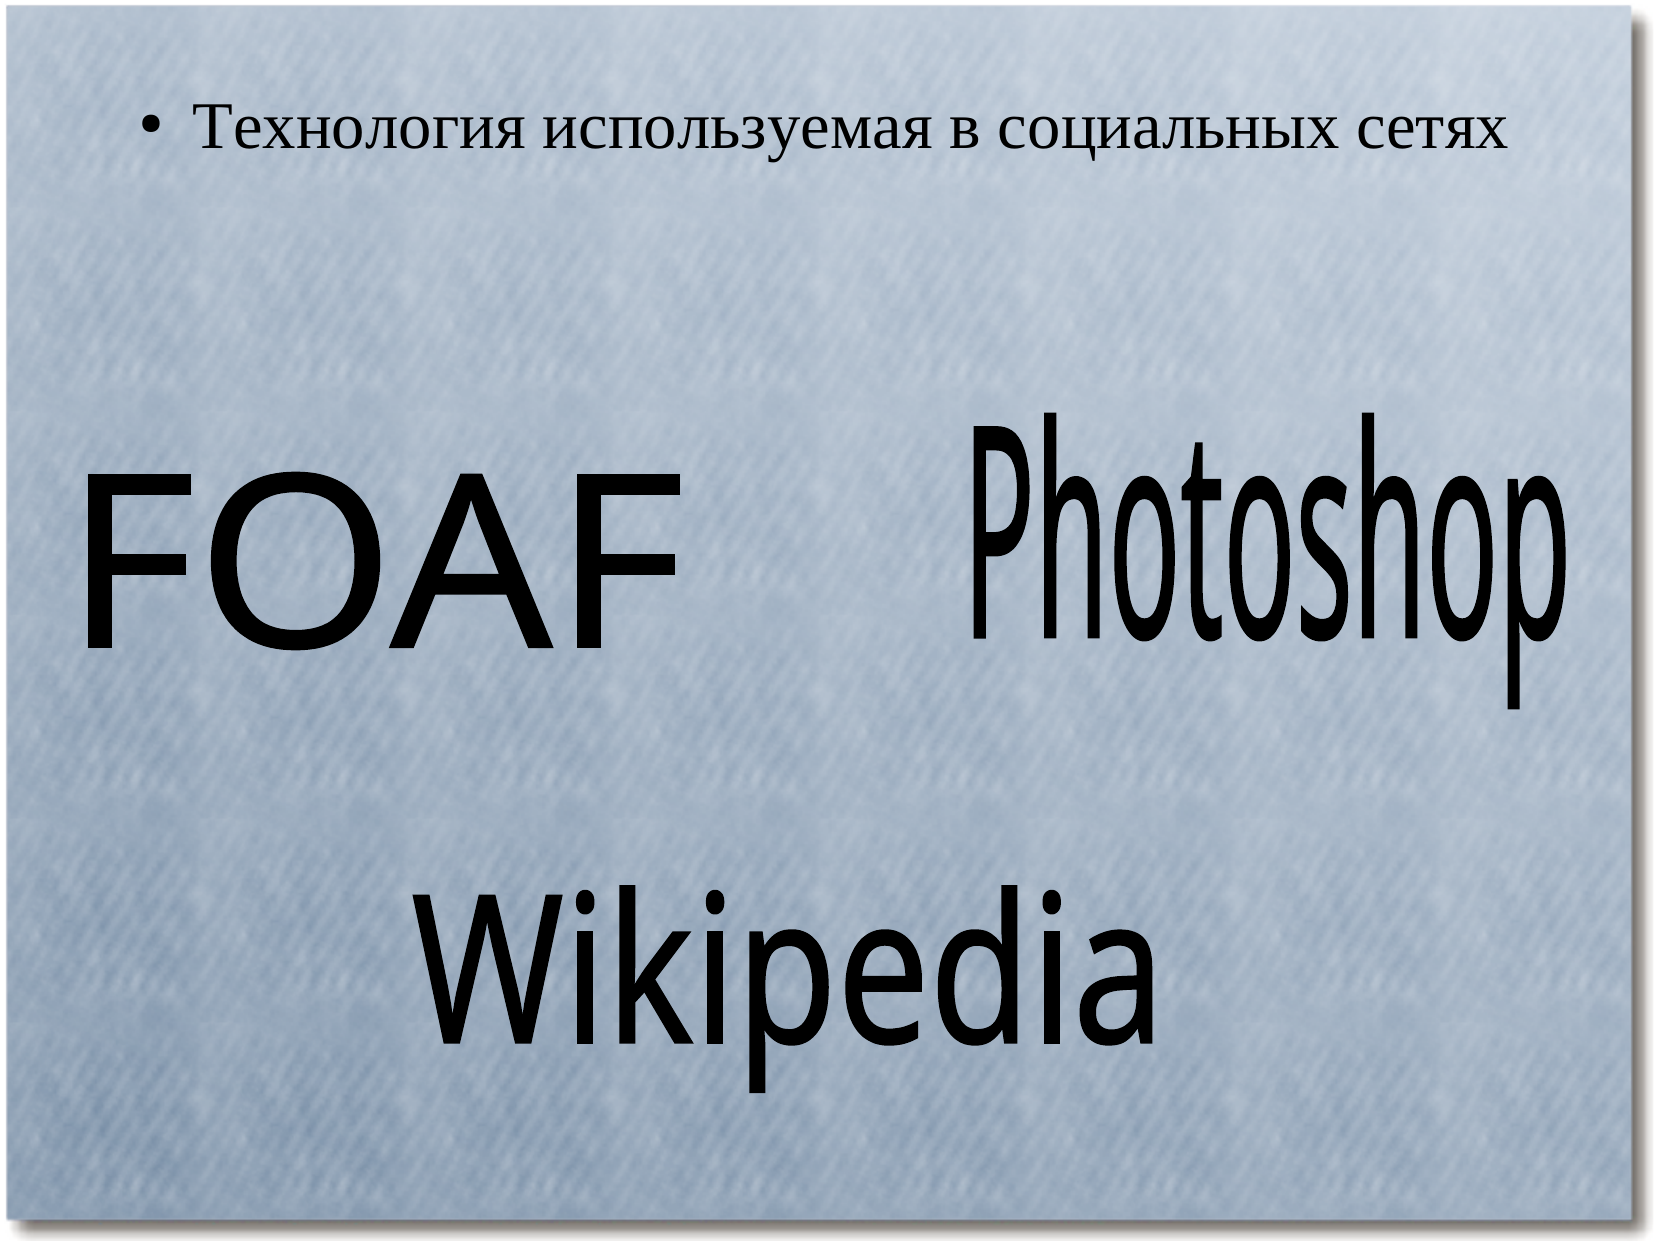

# Технология используемая в социальных сетях
Photoshop
FOAF
Wikipedia